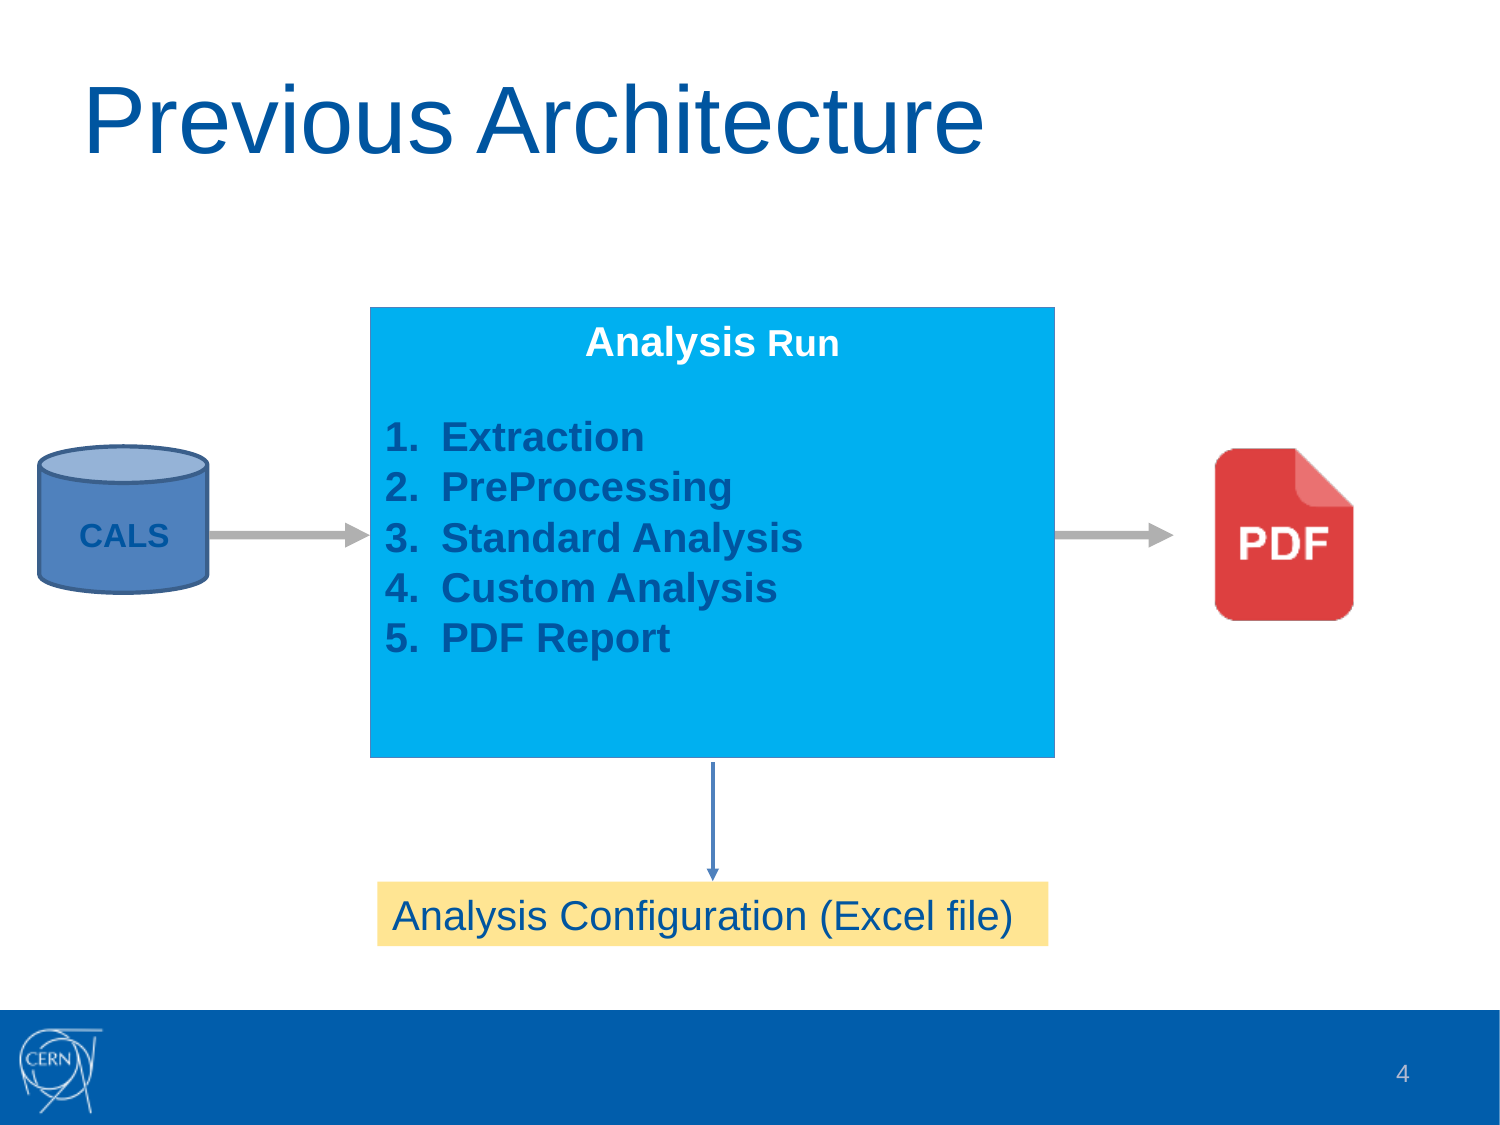

Previous Architecture
Analysis Run
Extraction
PreProcessing
Standard Analysis
Custom Analysis
PDF Report
CALS
Analysis Configuration (Excel file)
3